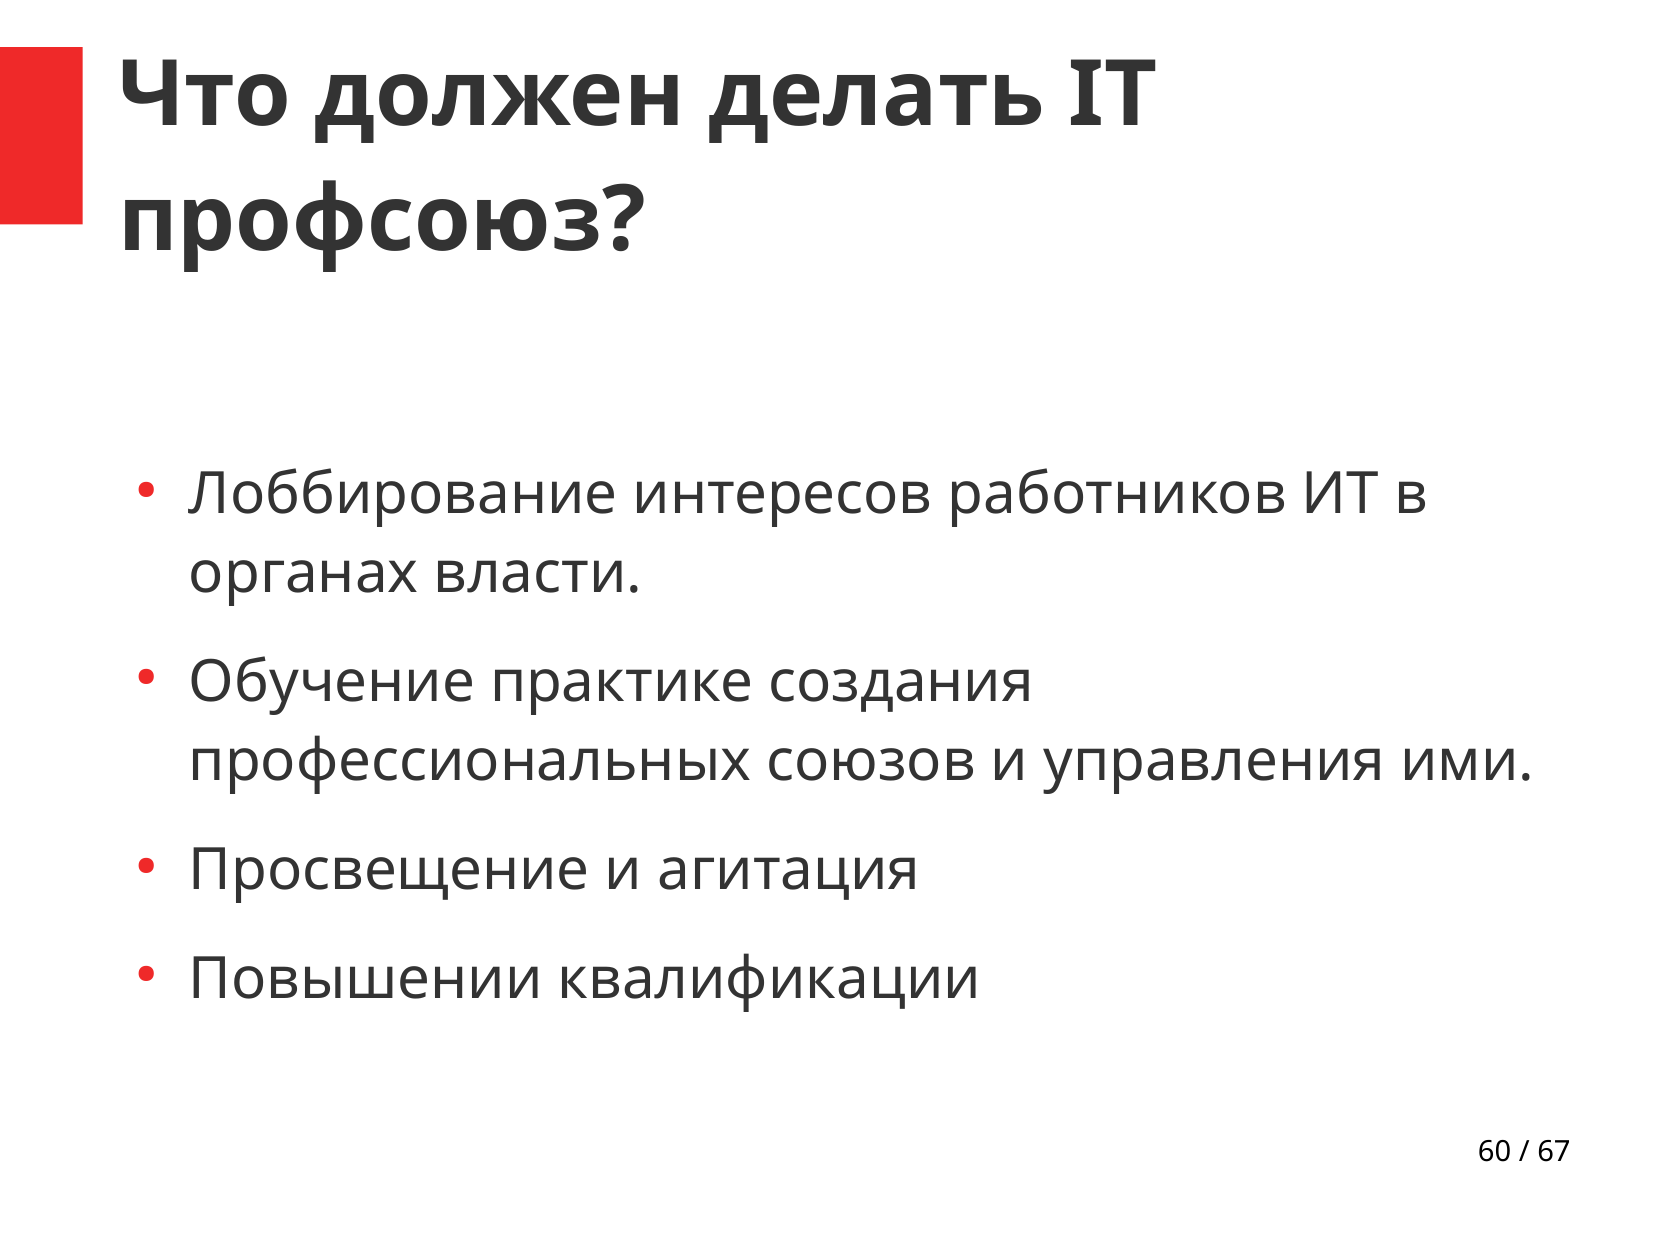

# Что должен делать IT профсоюз?
Лоббирование интересов работников ИТ в органах власти.
Обучение практике создания профессиональных союзов и управления ими.
Просвещение и агитация
Повышении квалификации
60